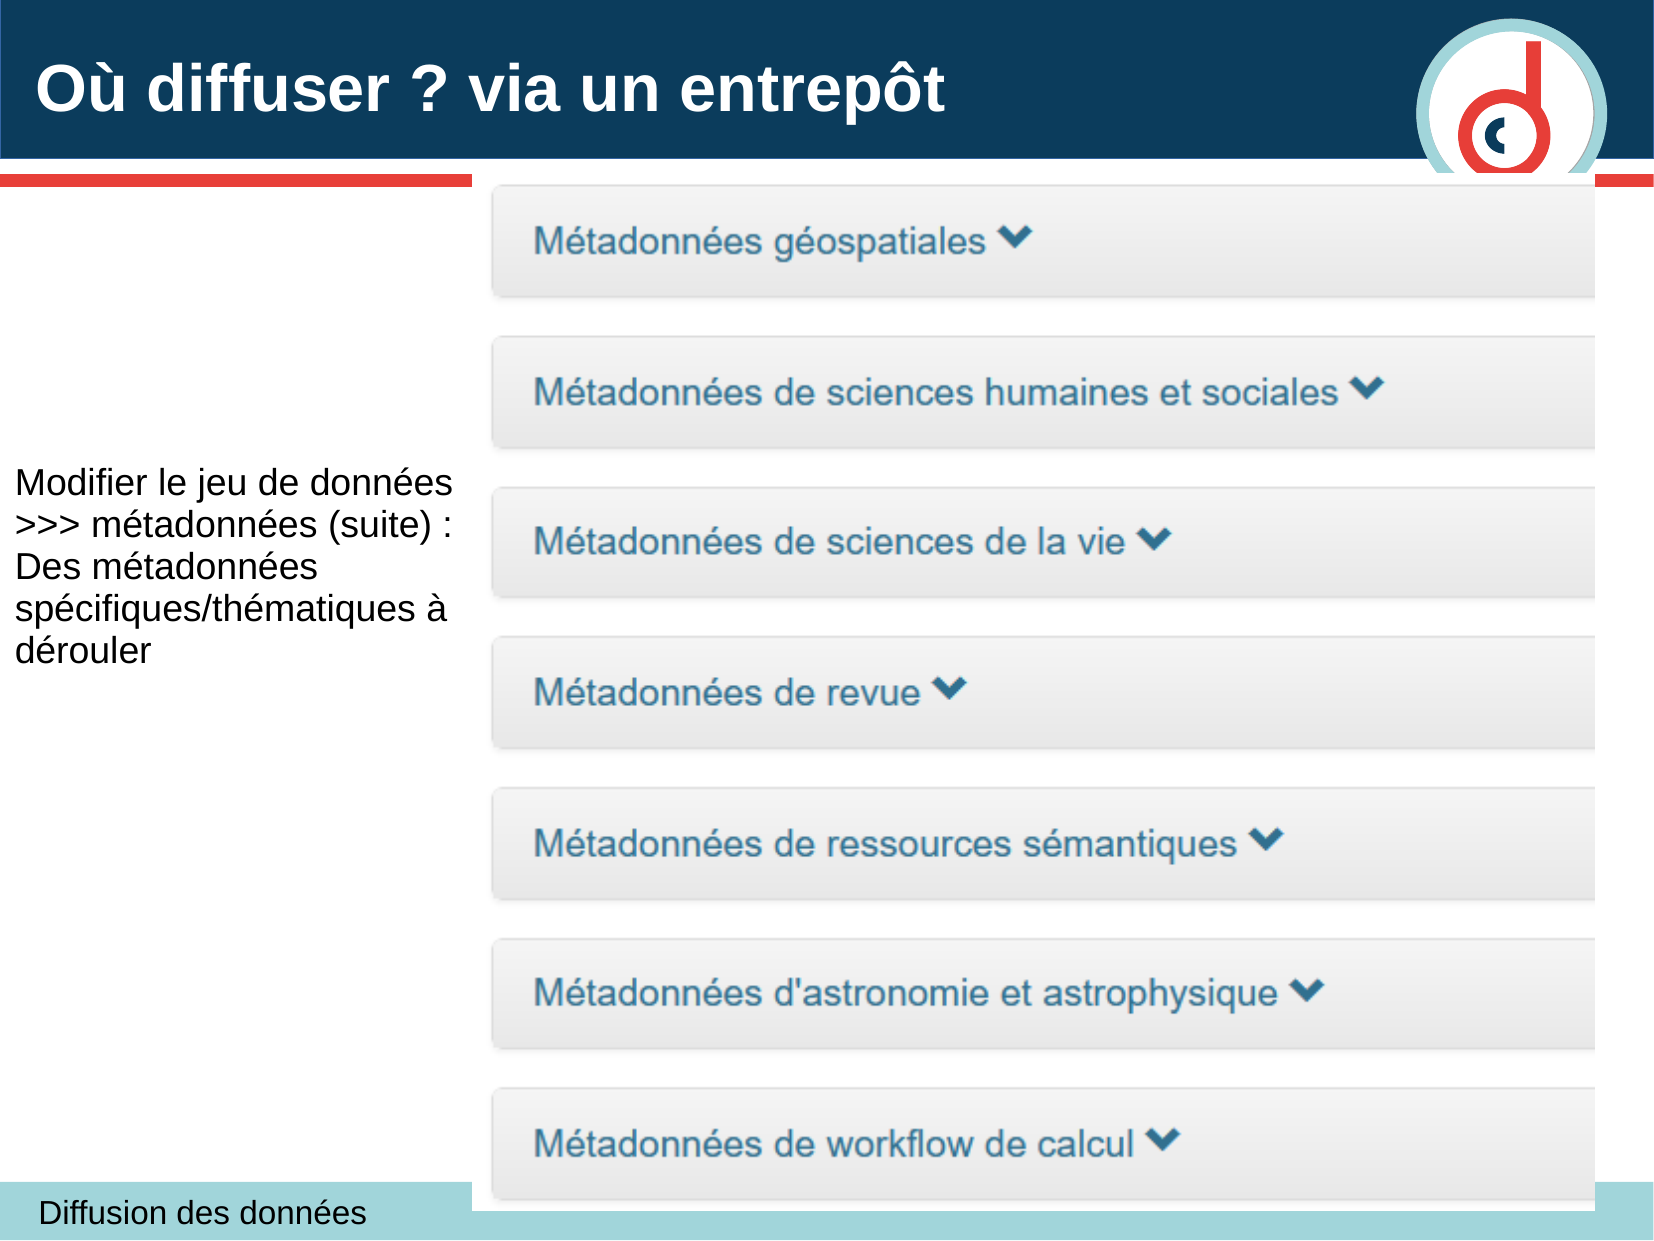

# Où diffuser ? via un entrepôt
Modifier le jeu de données >>> métadonnées (suite) : Des métadonnées spécifiques/thématiques à dérouler
Diffusion des données